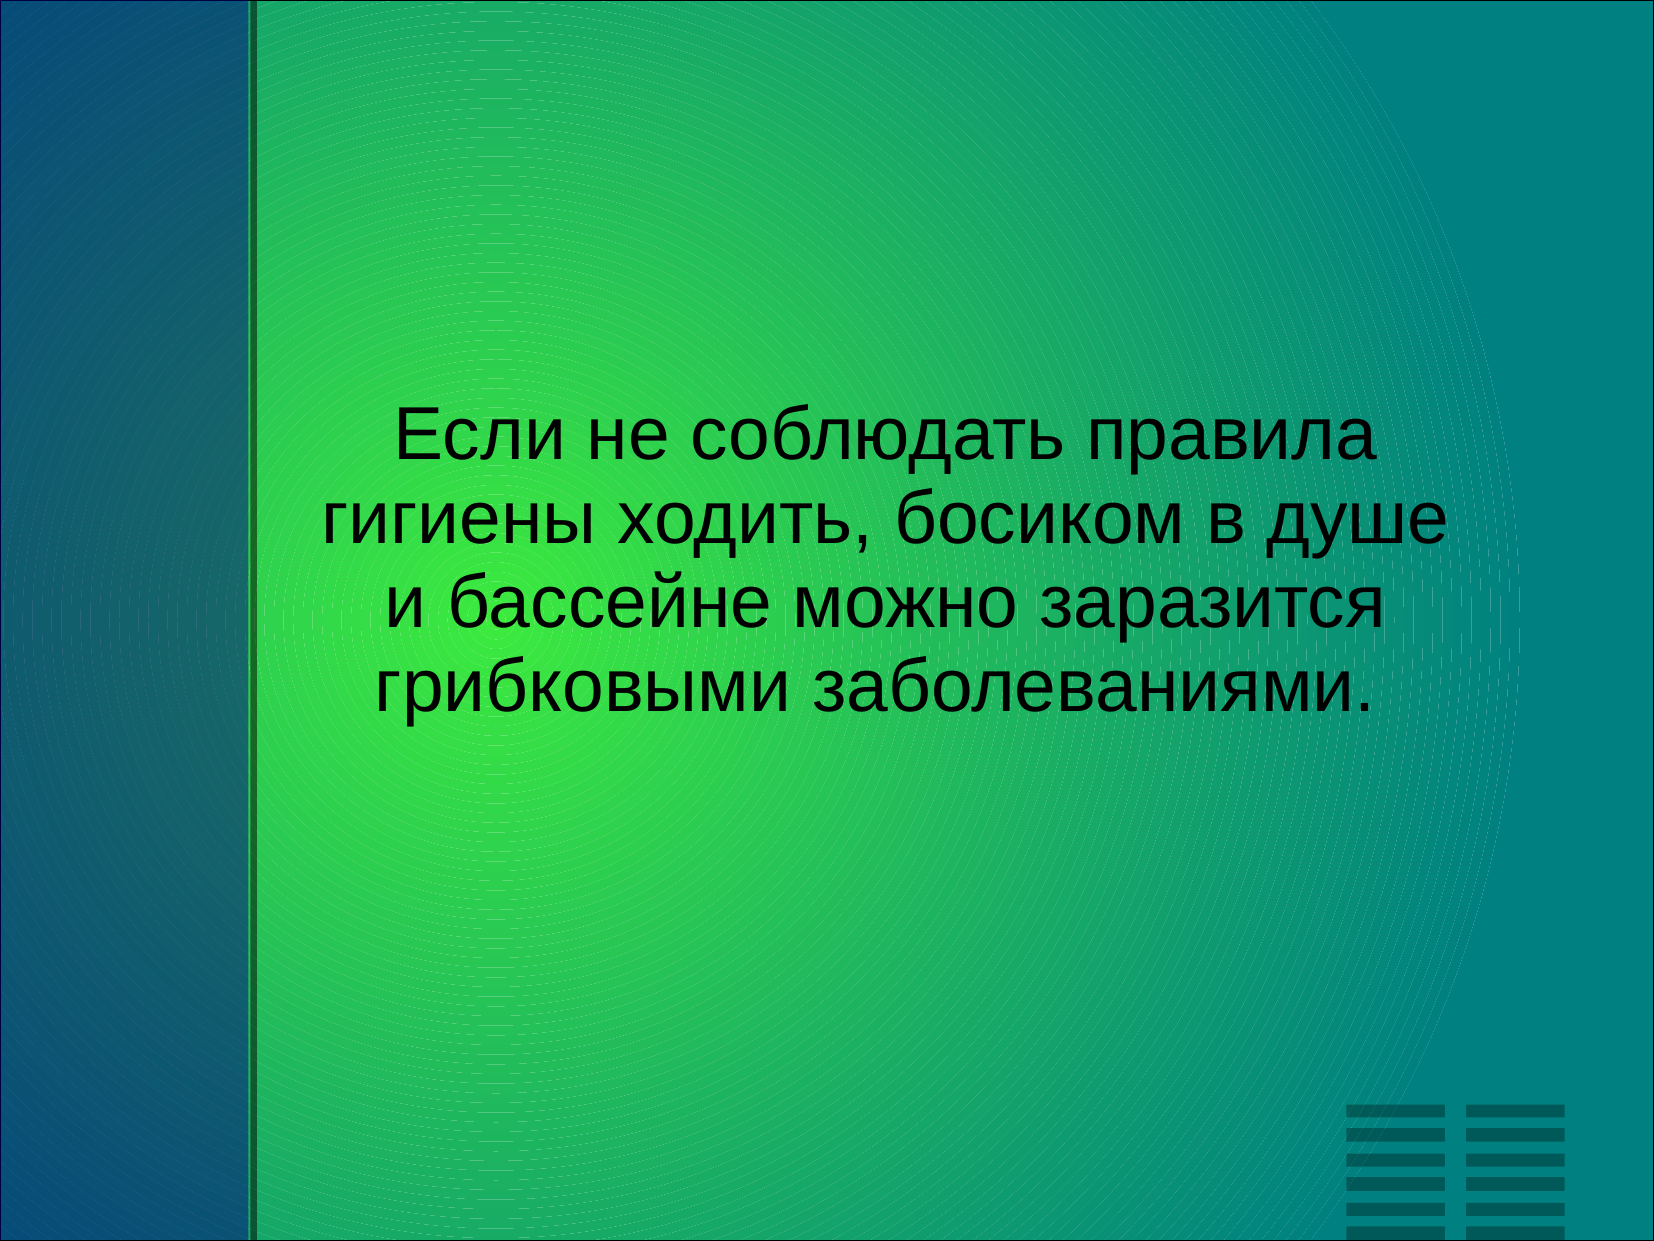

#
Если не соблюдать правила гигиены ходить, босиком в душе и бассейне можно заразится грибковыми заболеваниями.